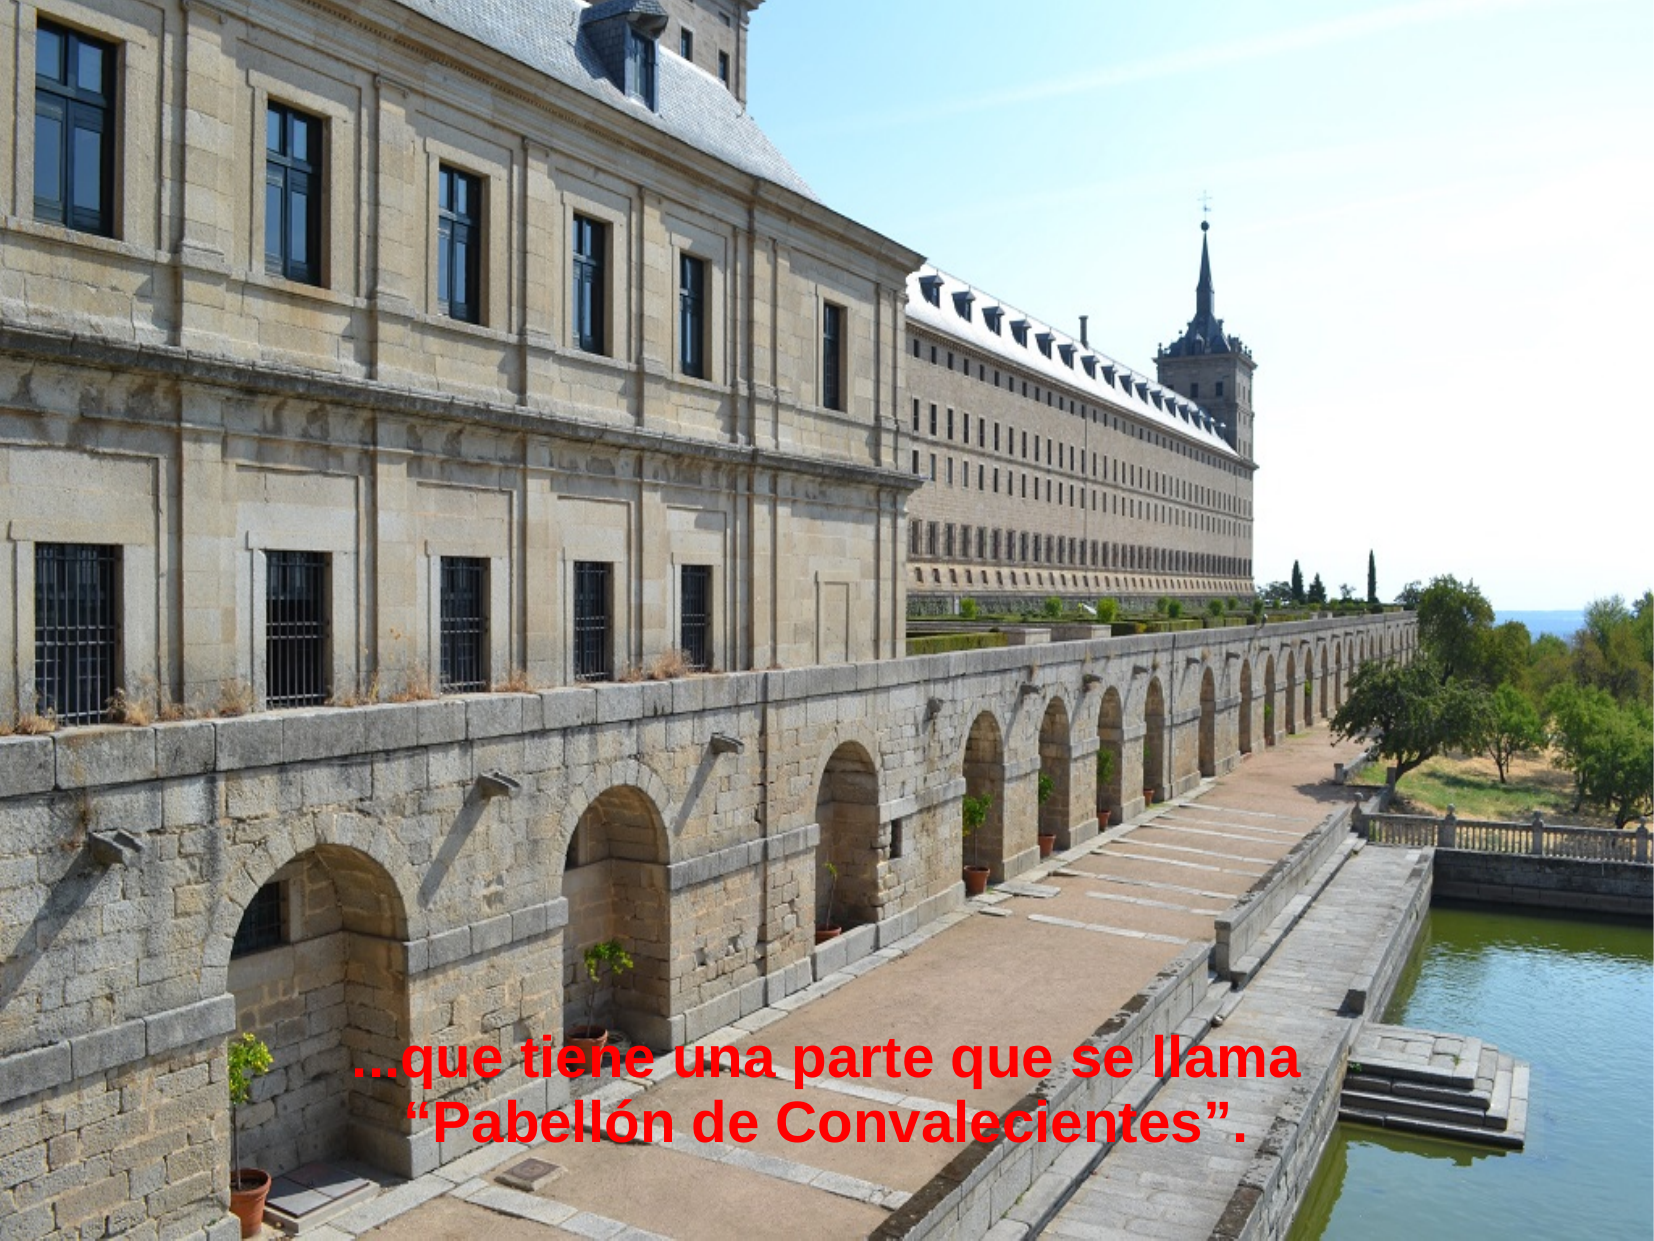

# ...que tiene una parte que se llama “Pabellón de Convalecientes”.